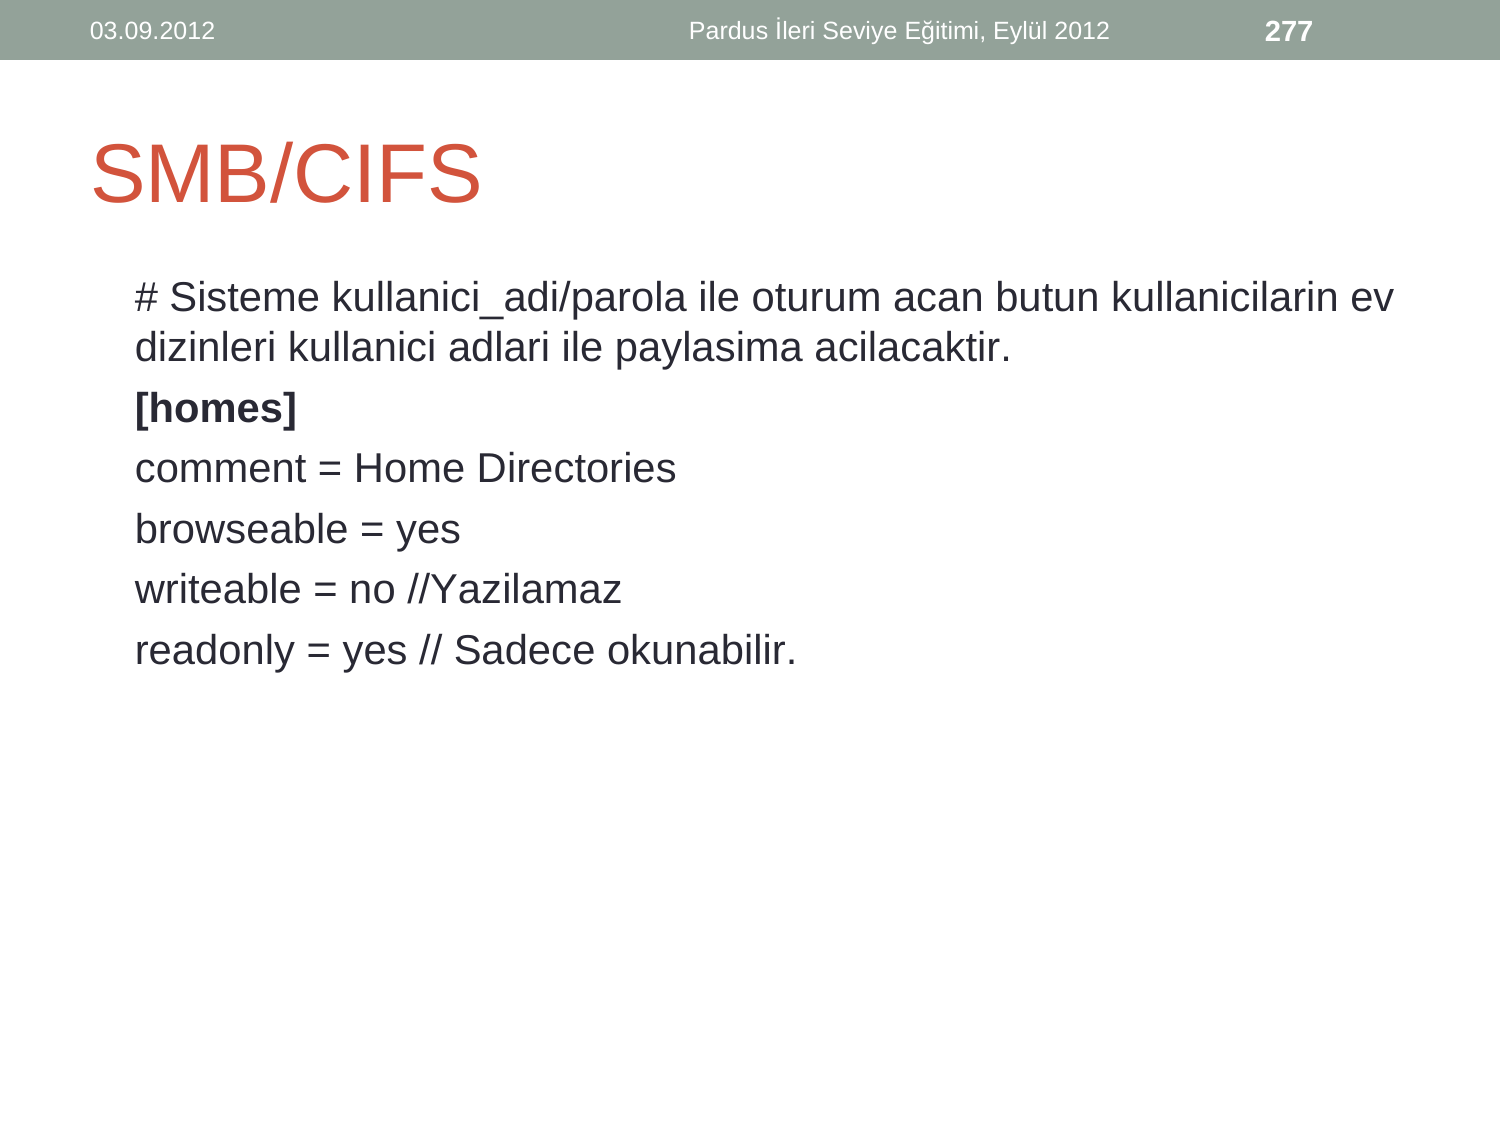

03.09.2012
Pardus İleri Seviye Eğitimi, Eylül 2012
# SMB/CIFS
# Sisteme kullanici_adi/parola ile oturum acan butun kullanicilarin ev dizinleri kullanici adlari ile paylasima acilacaktir.
[homes]
comment = Home Directories
browseable = yes
writeable = no //Yazilamaz
readonly = yes // Sadece okunabilir.